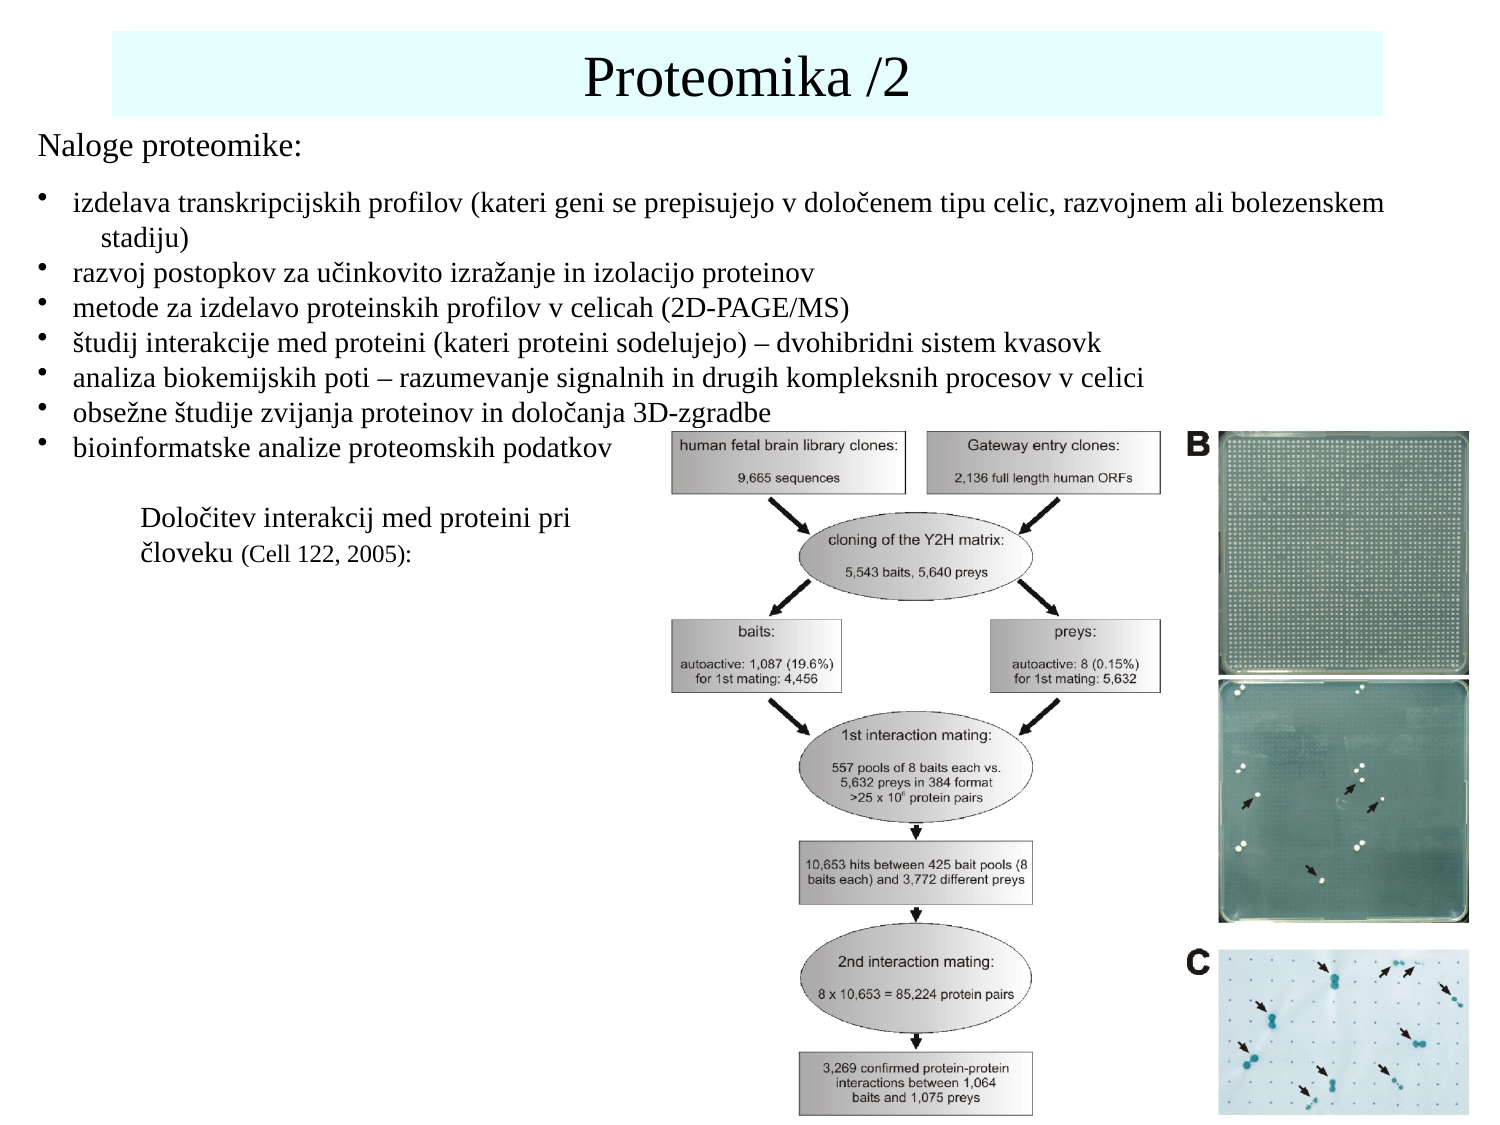

Proteomika /2
Naloge proteomike:
izdelava transkripcijskih profilov (kateri geni se prepisujejo v določenem tipu celic, razvojnem ali bolezenskem stadiju)
razvoj postopkov za učinkovito izražanje in izolacijo proteinov
metode za izdelavo proteinskih profilov v celicah (2D-PAGE/MS)
študij interakcije med proteini (kateri proteini sodelujejo) – dvohibridni sistem kvasovk
analiza biokemijskih poti – razumevanje signalnih in drugih kompleksnih procesov v celici
obsežne študije zvijanja proteinov in določanja 3D-zgradbe
bioinformatske analize proteomskih podatkov
	Določitev interakcij med proteini pri
	človeku (Cell 122, 2005):